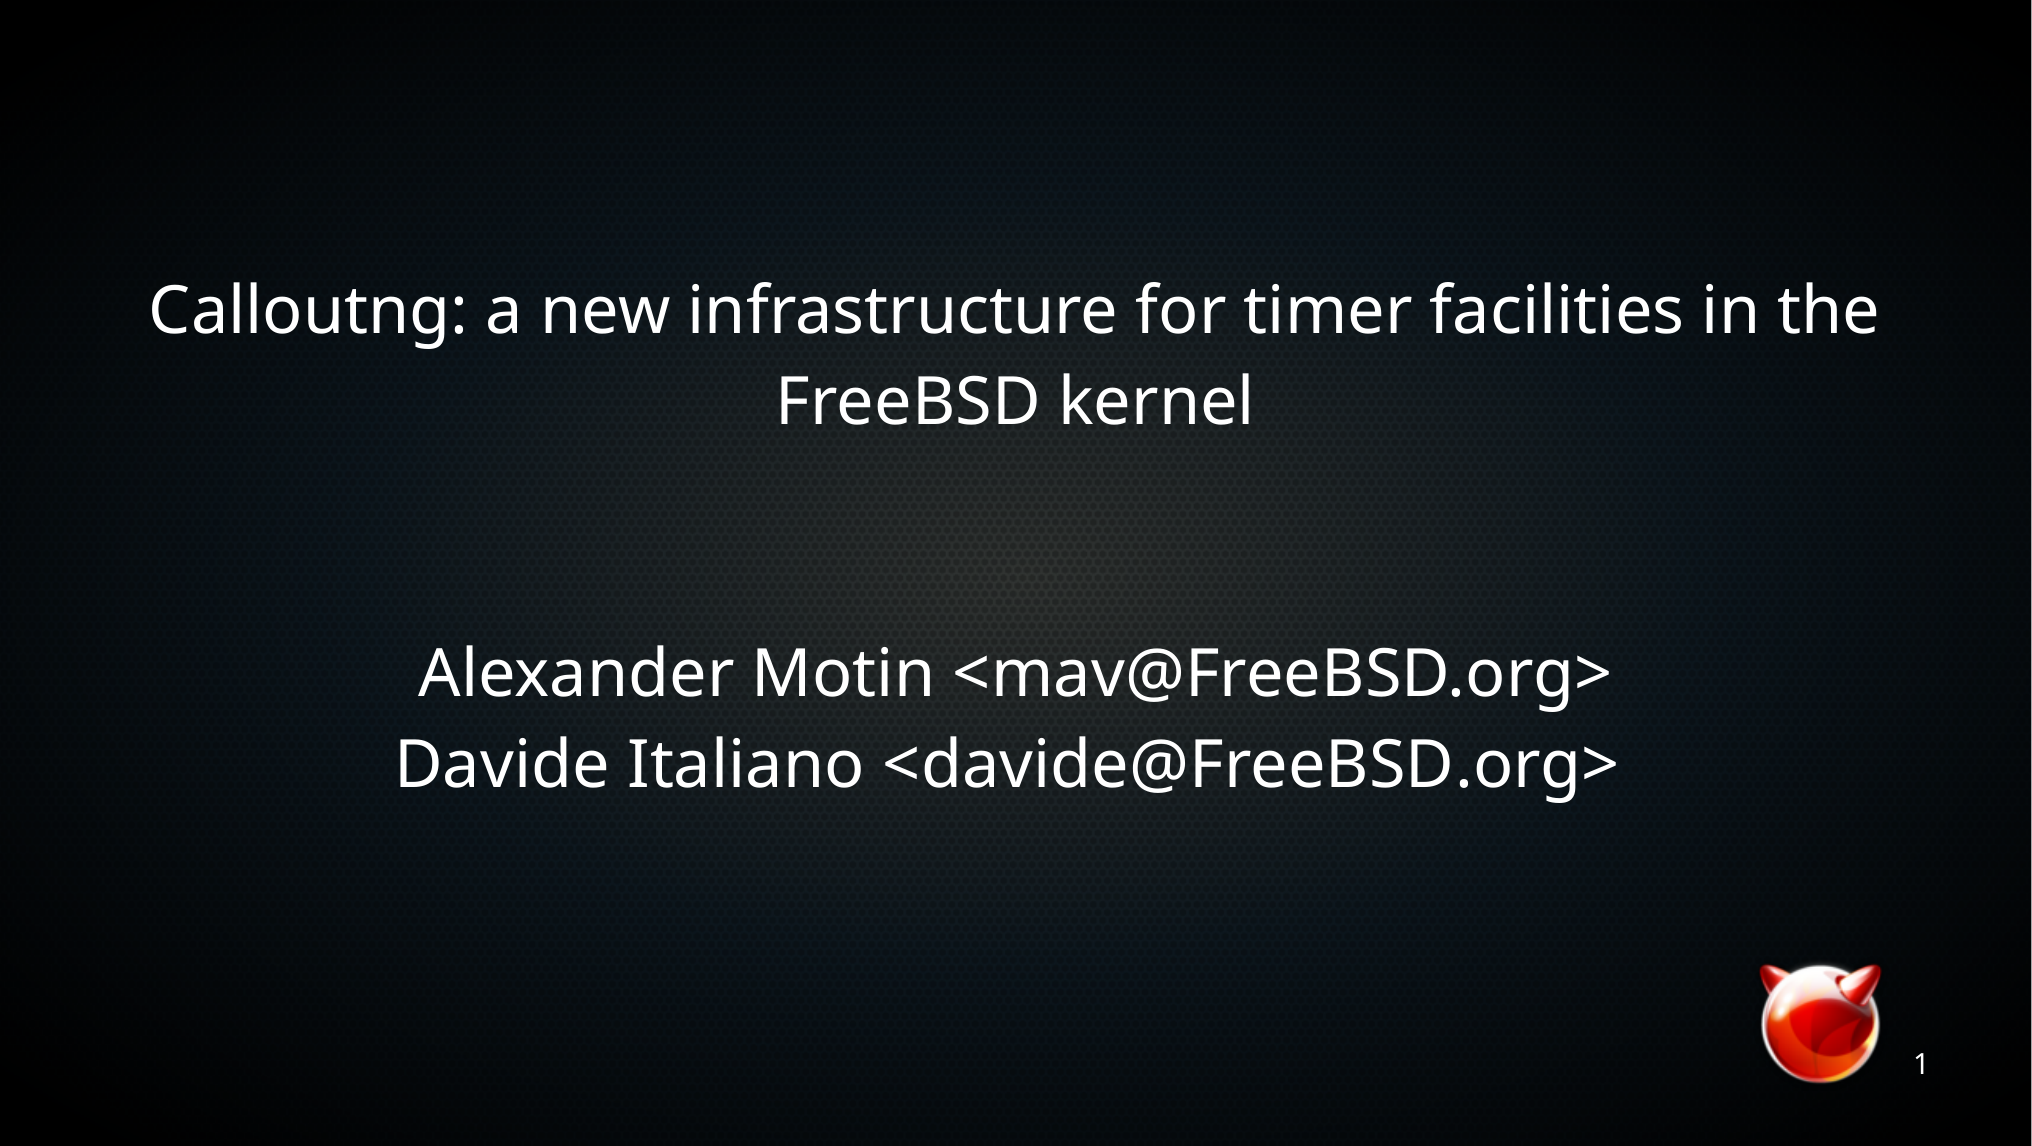

# Calloutng: a new infrastructure for timer facilities in the FreeBSD kernel
Alexander Motin <mav@FreeBSD.org>
Davide Italiano <davide@FreeBSD.org>
1